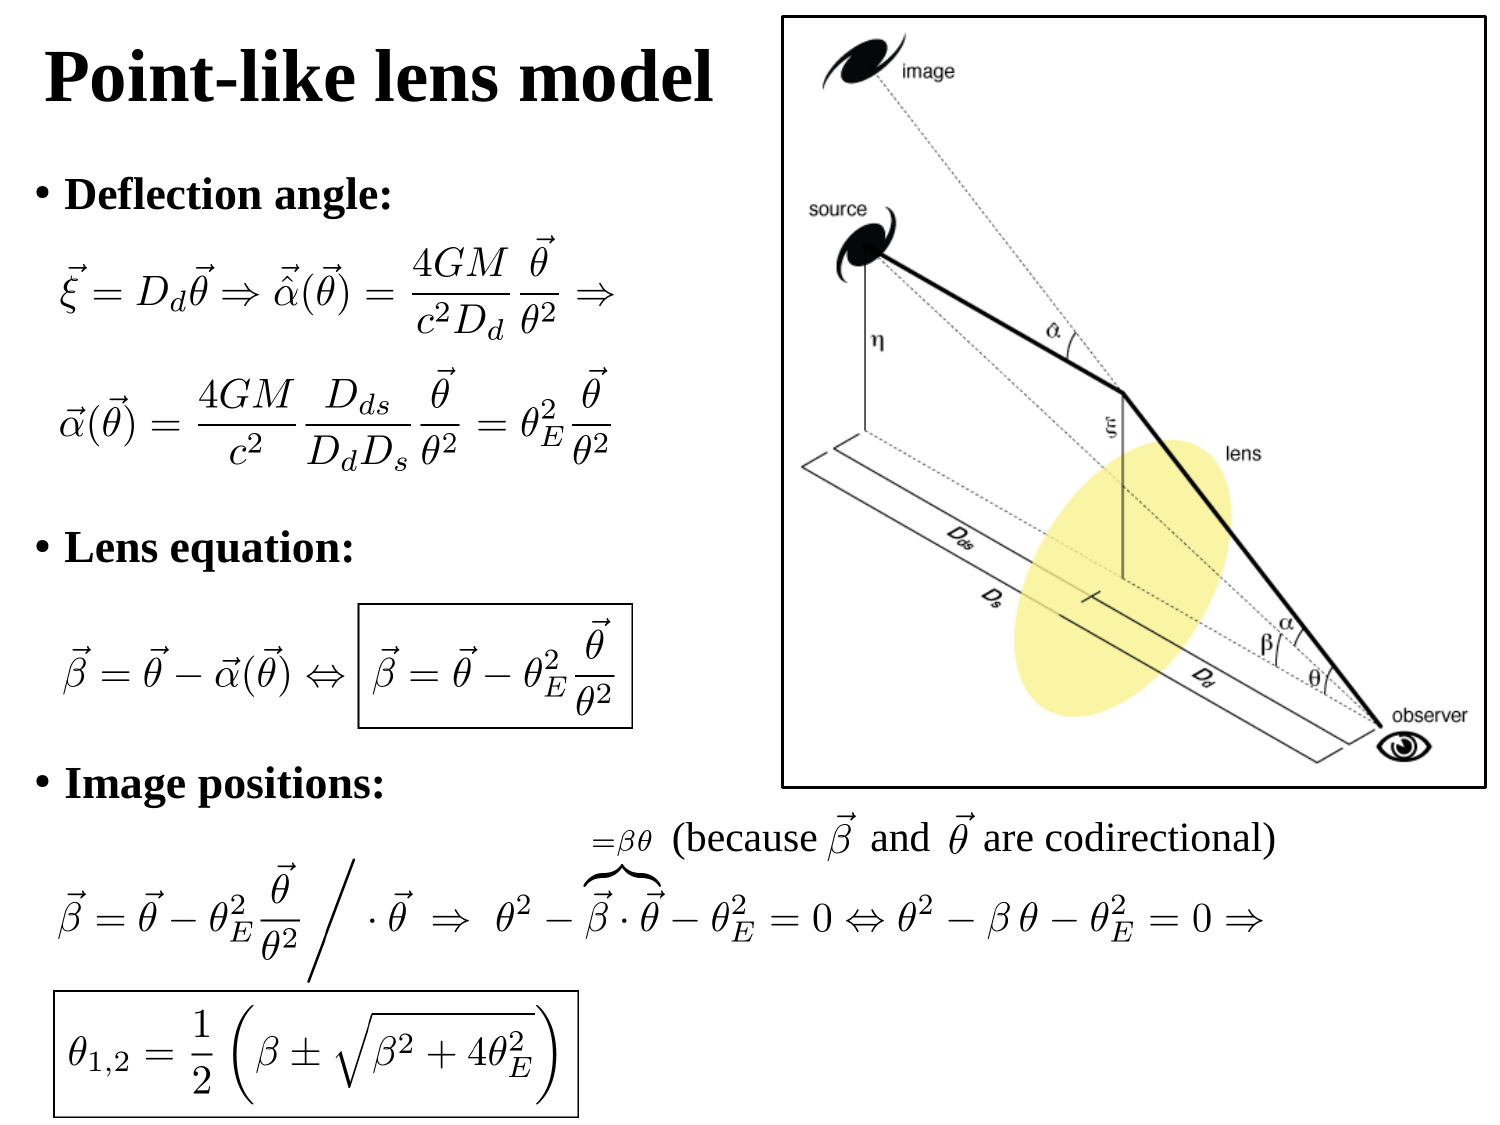

Point-like lens model
Deflection angle:
Lens equation:
Image positions:
(because and are codirectional)